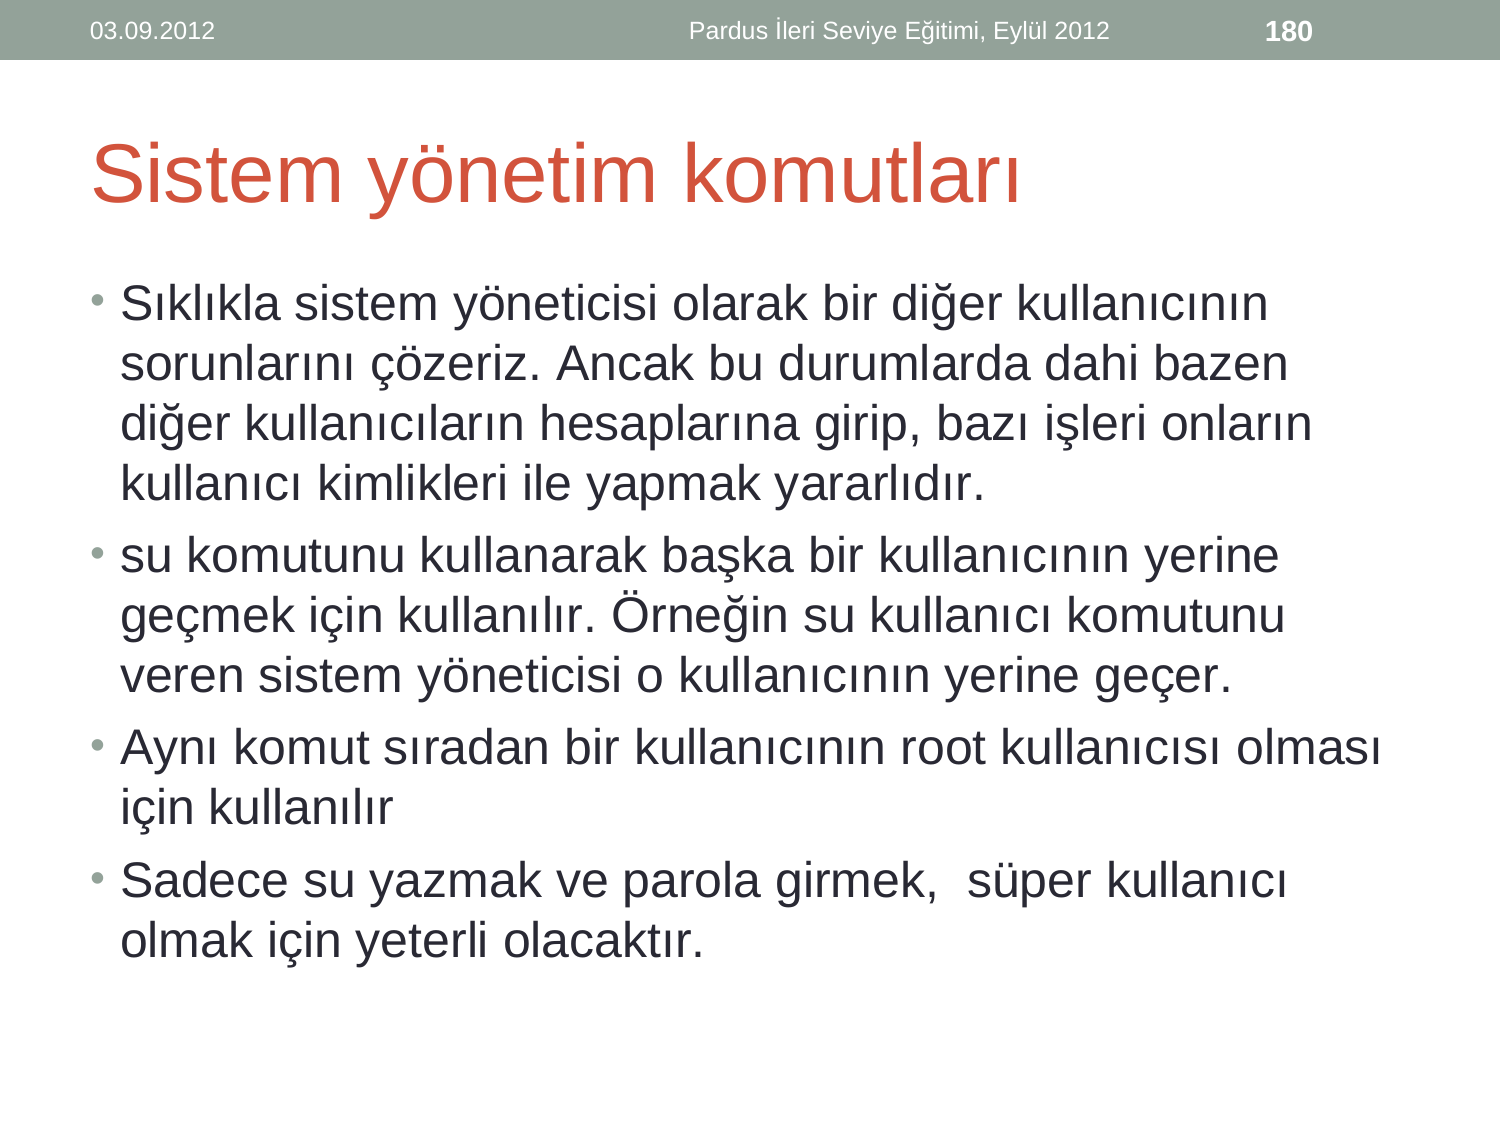

03.09.2012
Pardus İleri Seviye Eğitimi, Eylül 2012
# Sistem yönetim komutları
Sıklıkla sistem yöneticisi olarak bir diğer kullanıcının sorunlarını çözeriz. Ancak bu durumlarda dahi bazen diğer kullanıcıların hesaplarına girip, bazı işleri onların kullanıcı kimlikleri ile yapmak yararlıdır.
su komutunu kullanarak başka bir kullanıcının yerine geçmek için kullanılır. Örneğin su kullanıcı komutunu veren sistem yöneticisi o kullanıcının yerine geçer.
Aynı komut sıradan bir kullanıcının root kullanıcısı olması için kullanılır
Sadece su yazmak ve parola girmek, süper kullanıcı olmak için yeterli olacaktır.